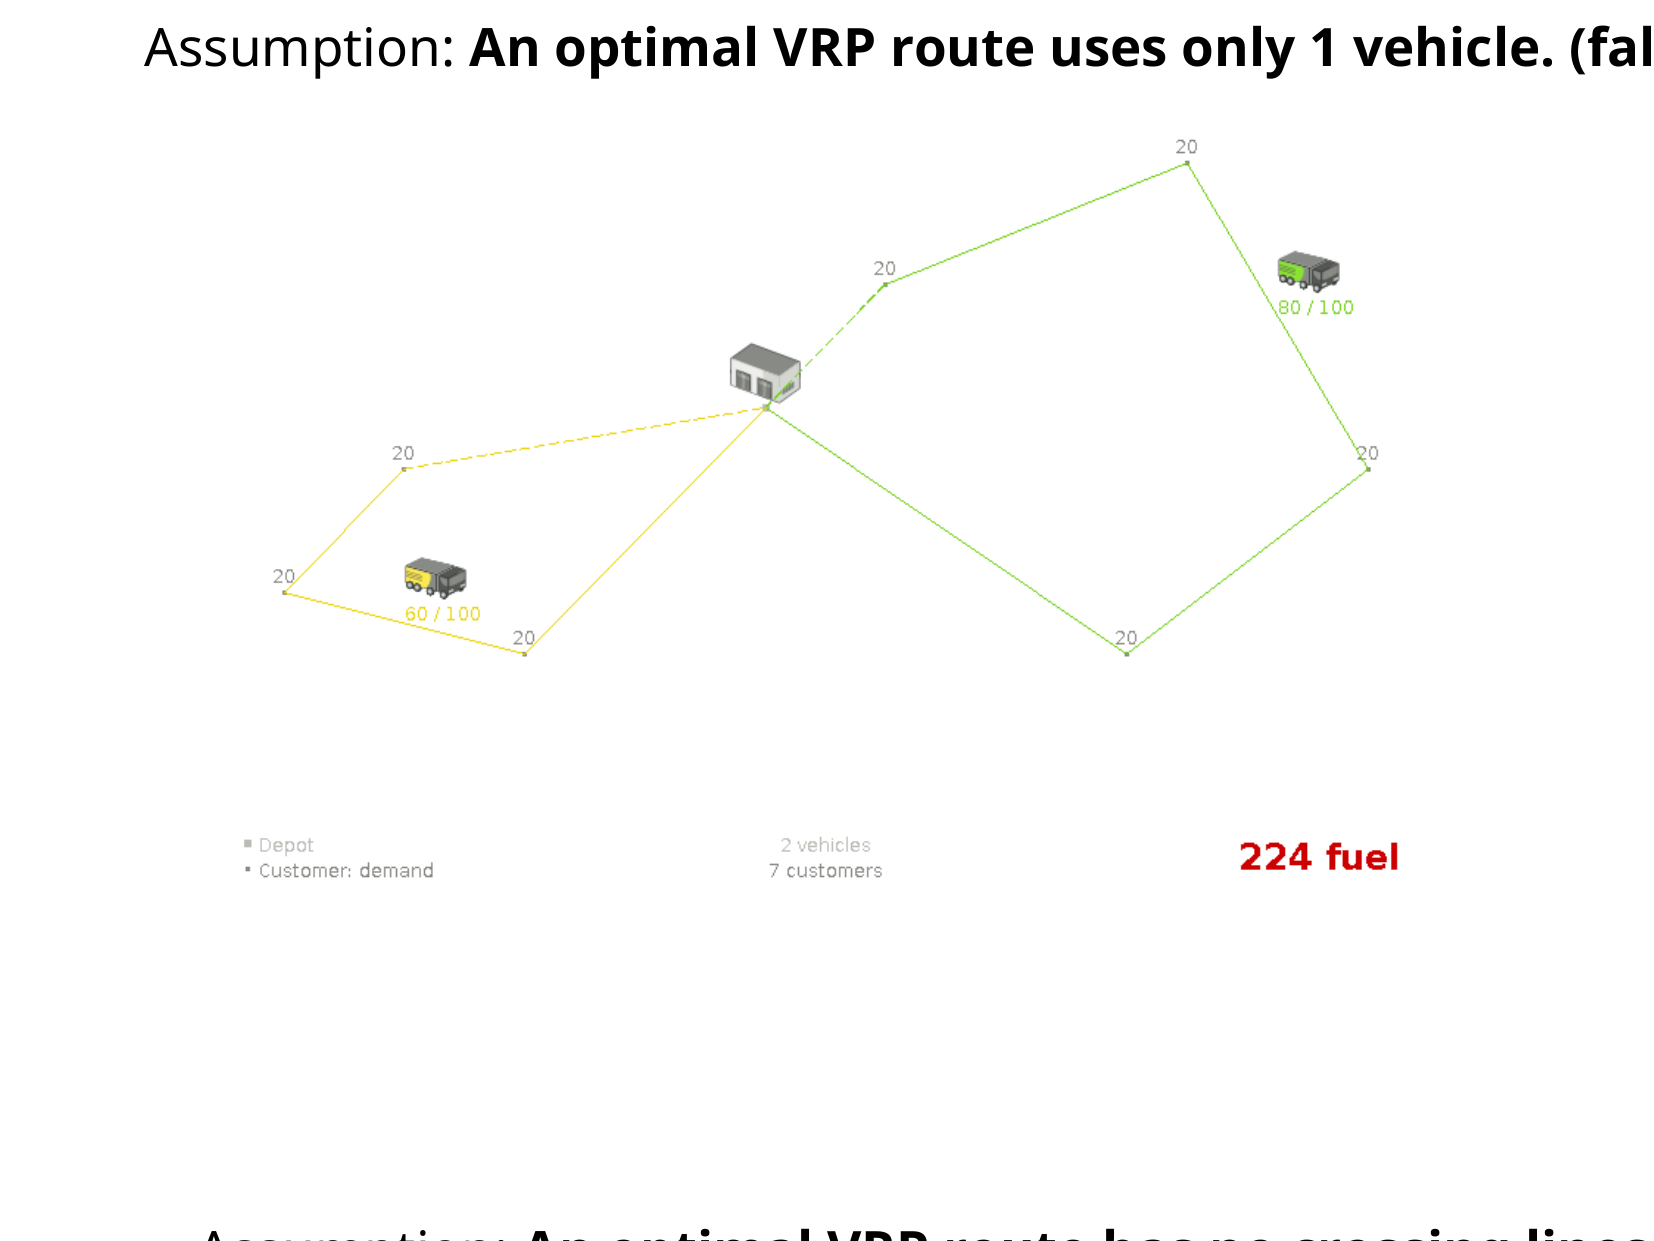

Assumption: An optimal VRP route uses only 1 vehicle. (false)
Assumption: An optimal VRP route has no crossing lines.